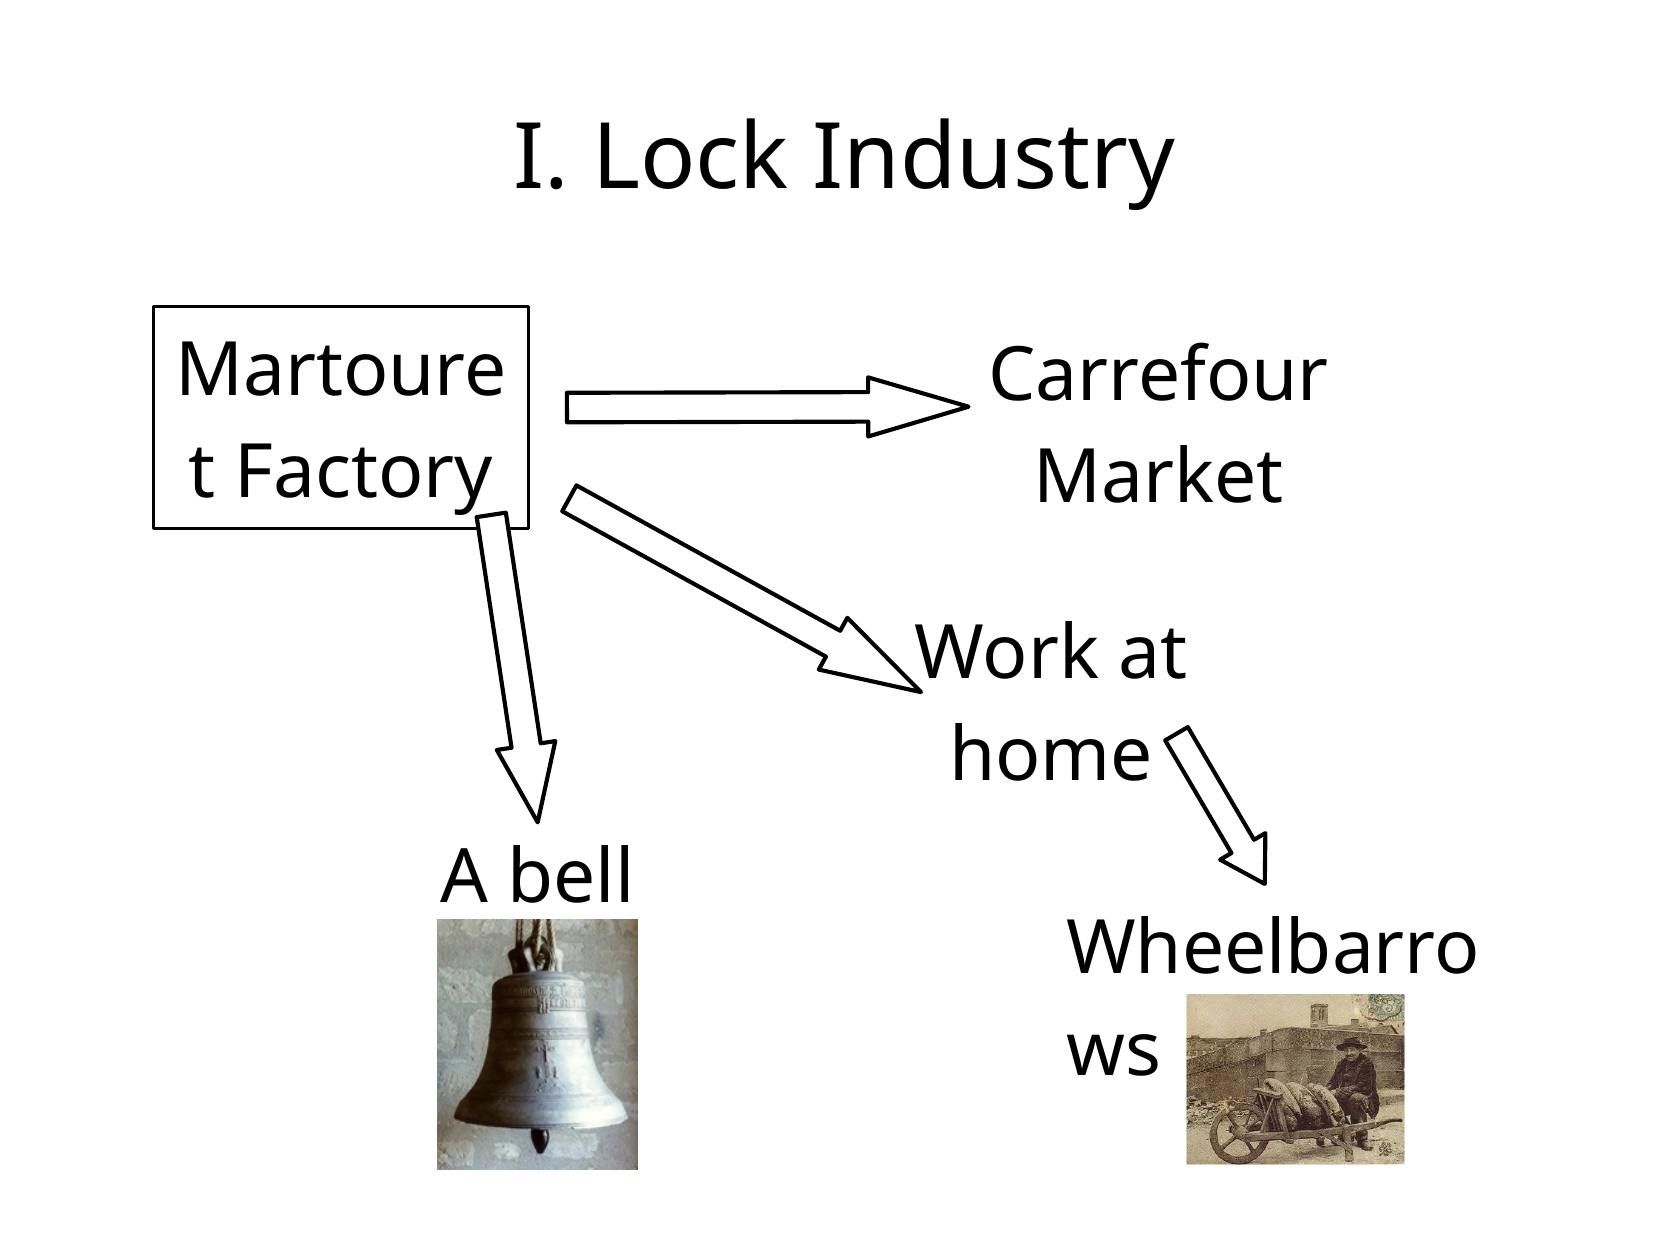

# I. Lock Industry
Martouret Factory
Carrefour Market
Work at home
A bell
Wheelbarrows